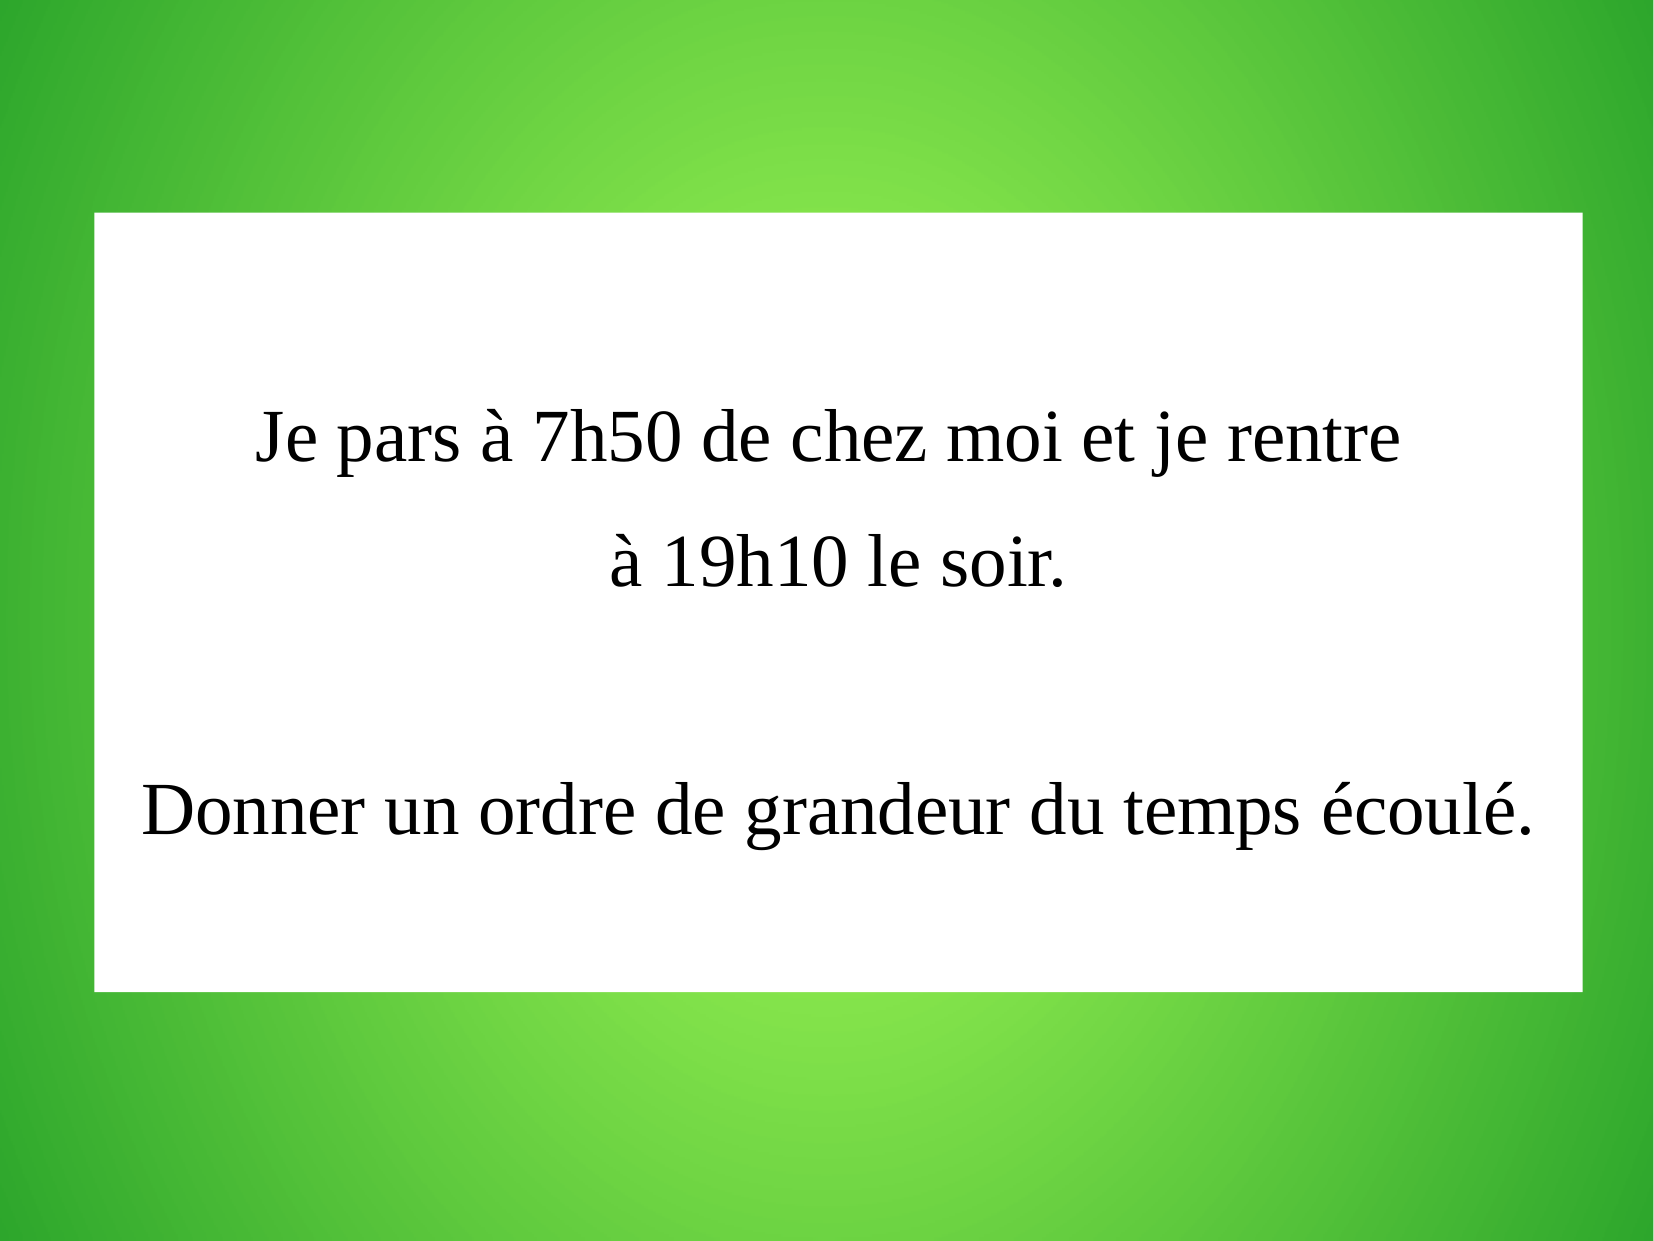

Je pars à 7h50 de chez moi et je rentre
à 19h10 le soir.
Donner un ordre de grandeur du temps écoulé.